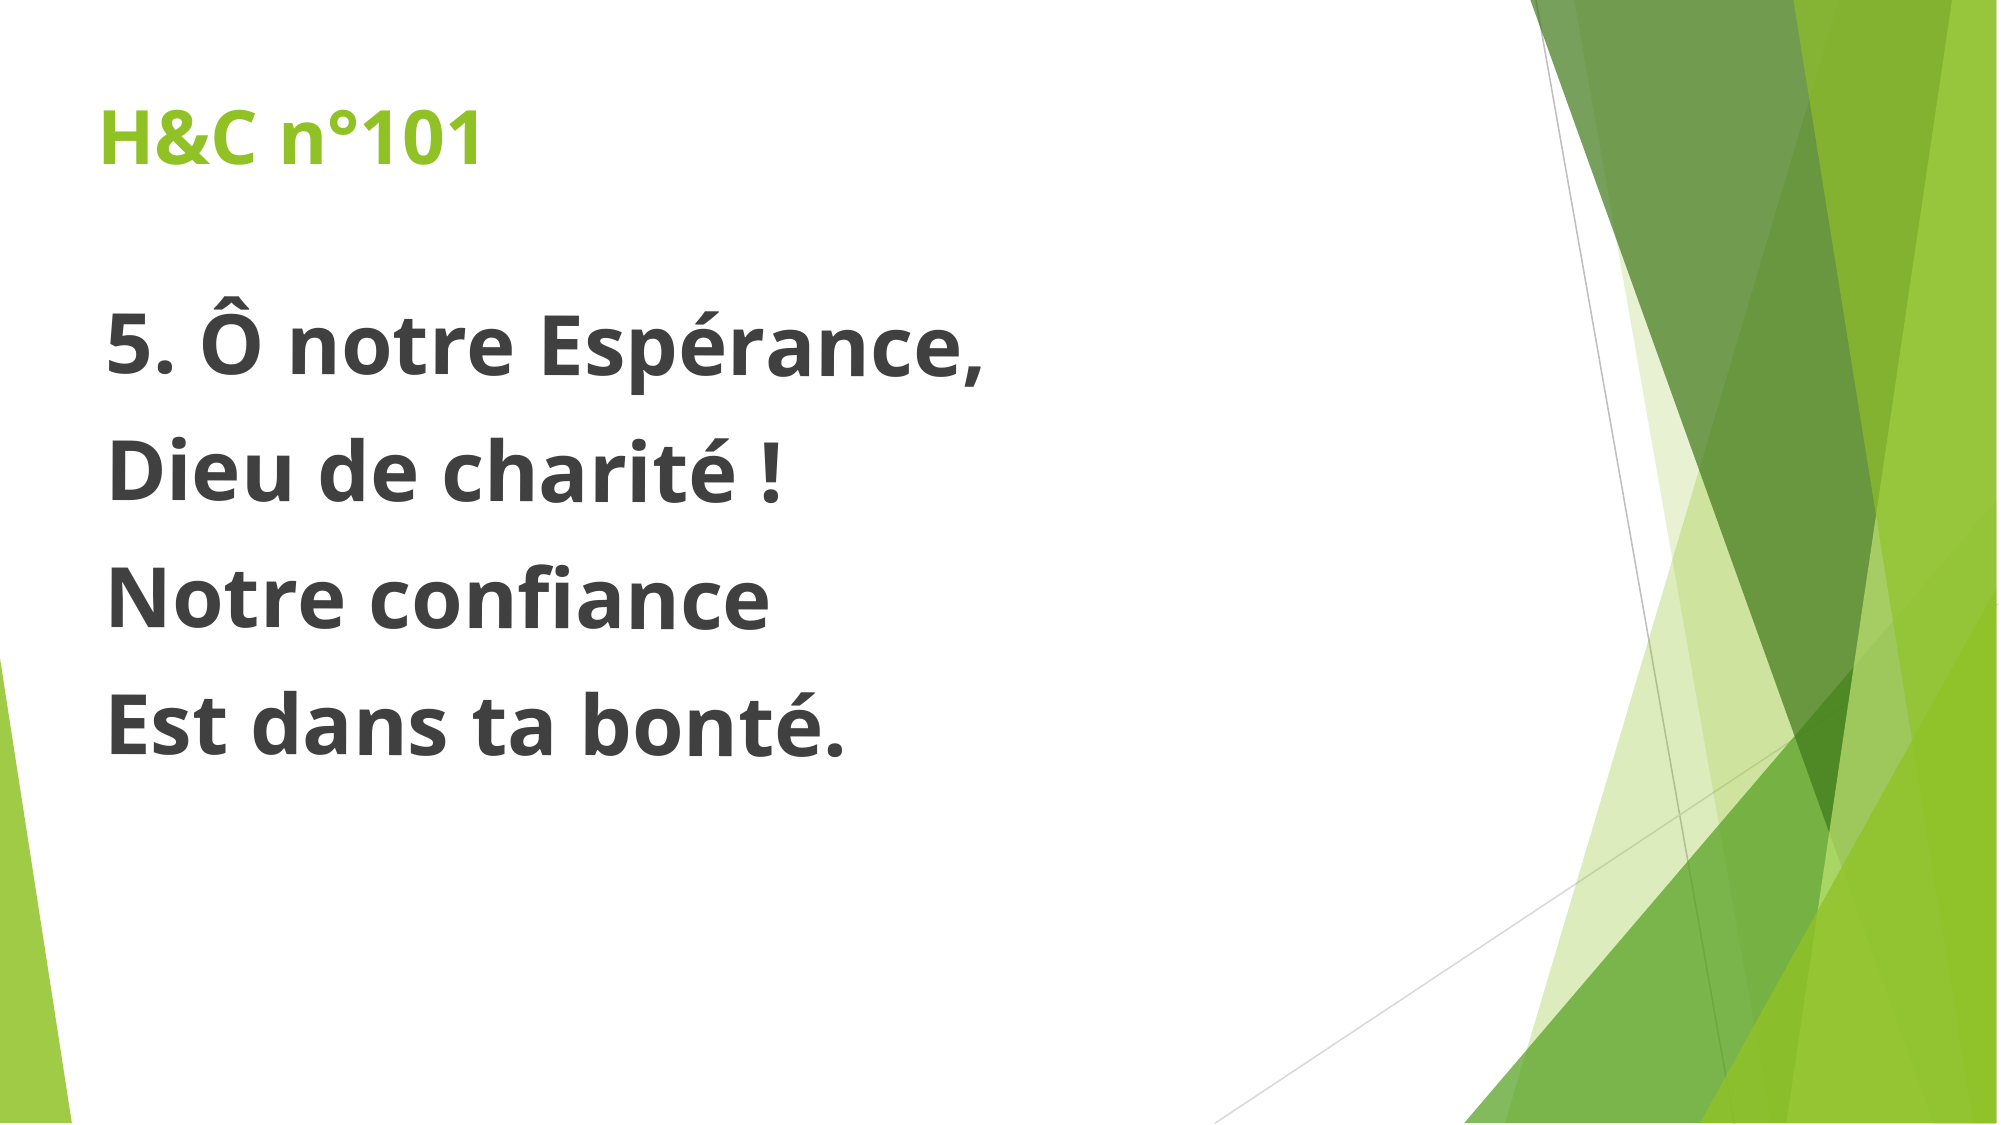

H&C n°101
5. Ô notre Espérance,
Dieu de charité !
Notre confiance
Est dans ta bonté.